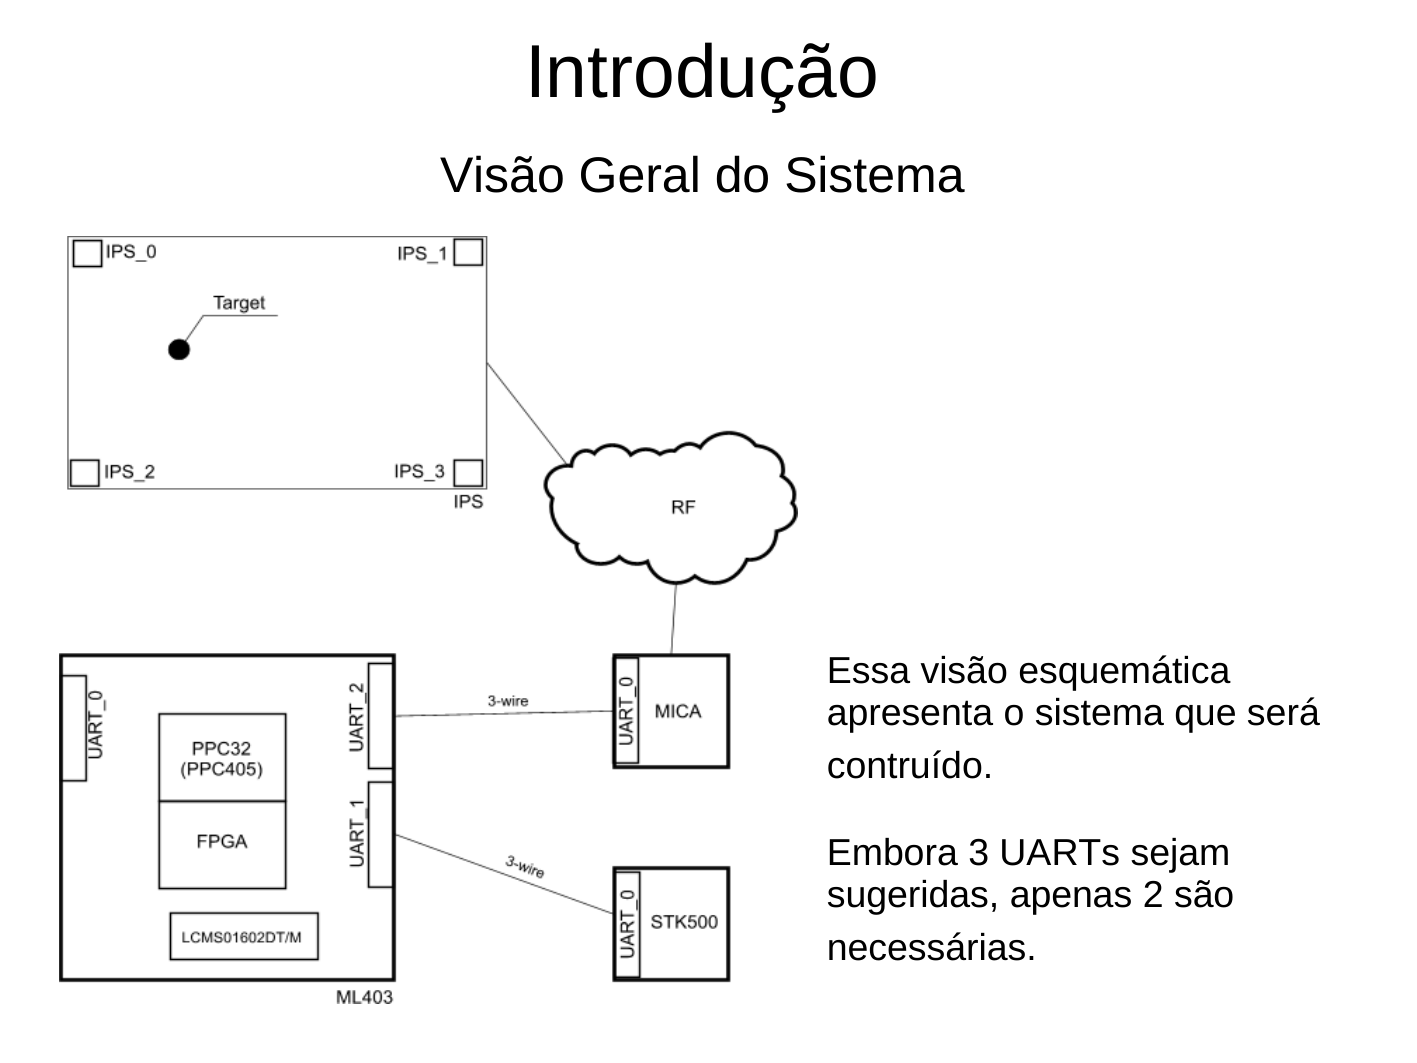

Introdução
Visão Geral do Sistema
Essa visão esquemática apresenta o sistema que será contruído.
Embora 3 UARTs sejam sugeridas, apenas 2 são necessárias.